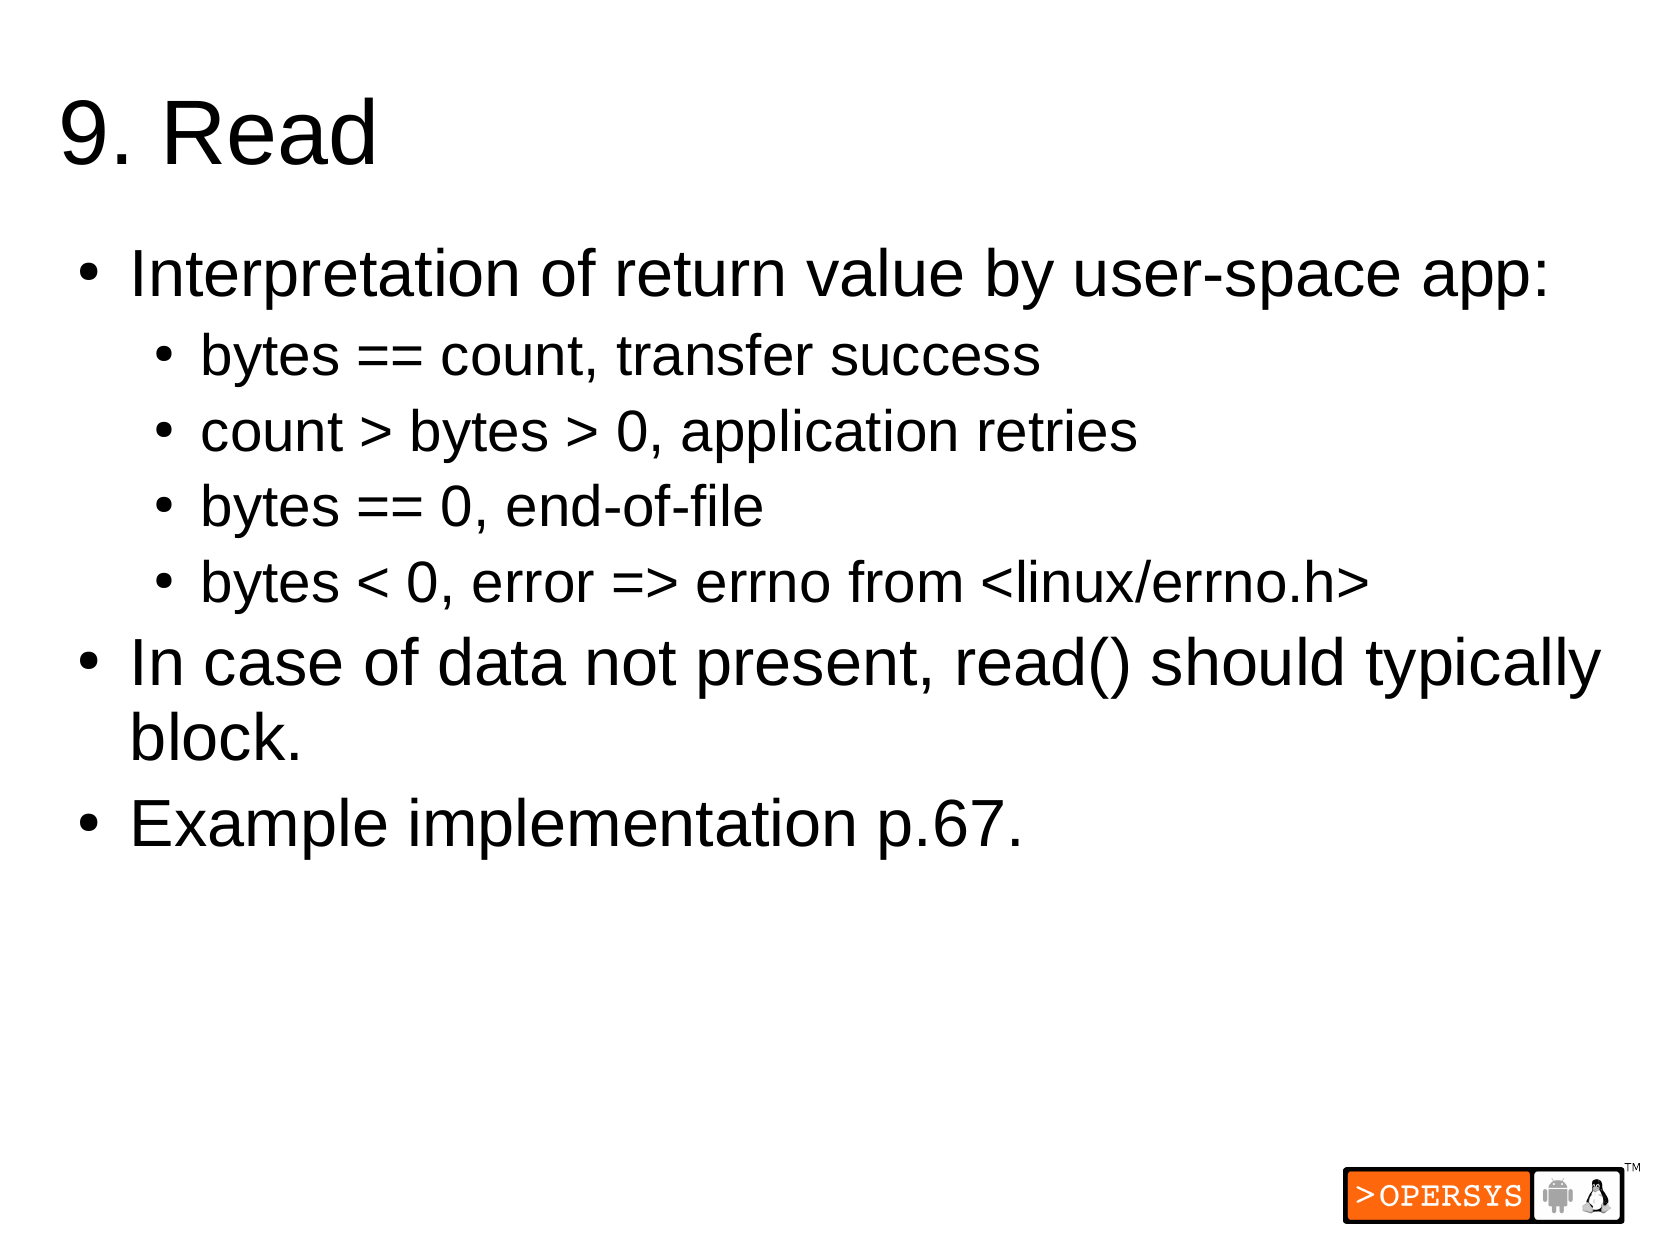

# 9. Read
Interpretation of return value by user-space app:
bytes == count, transfer success
count > bytes > 0, application retries
bytes == 0, end-of-file
bytes < 0, error => errno from <linux/errno.h>
In case of data not present, read() should typically block.
Example implementation p.67.